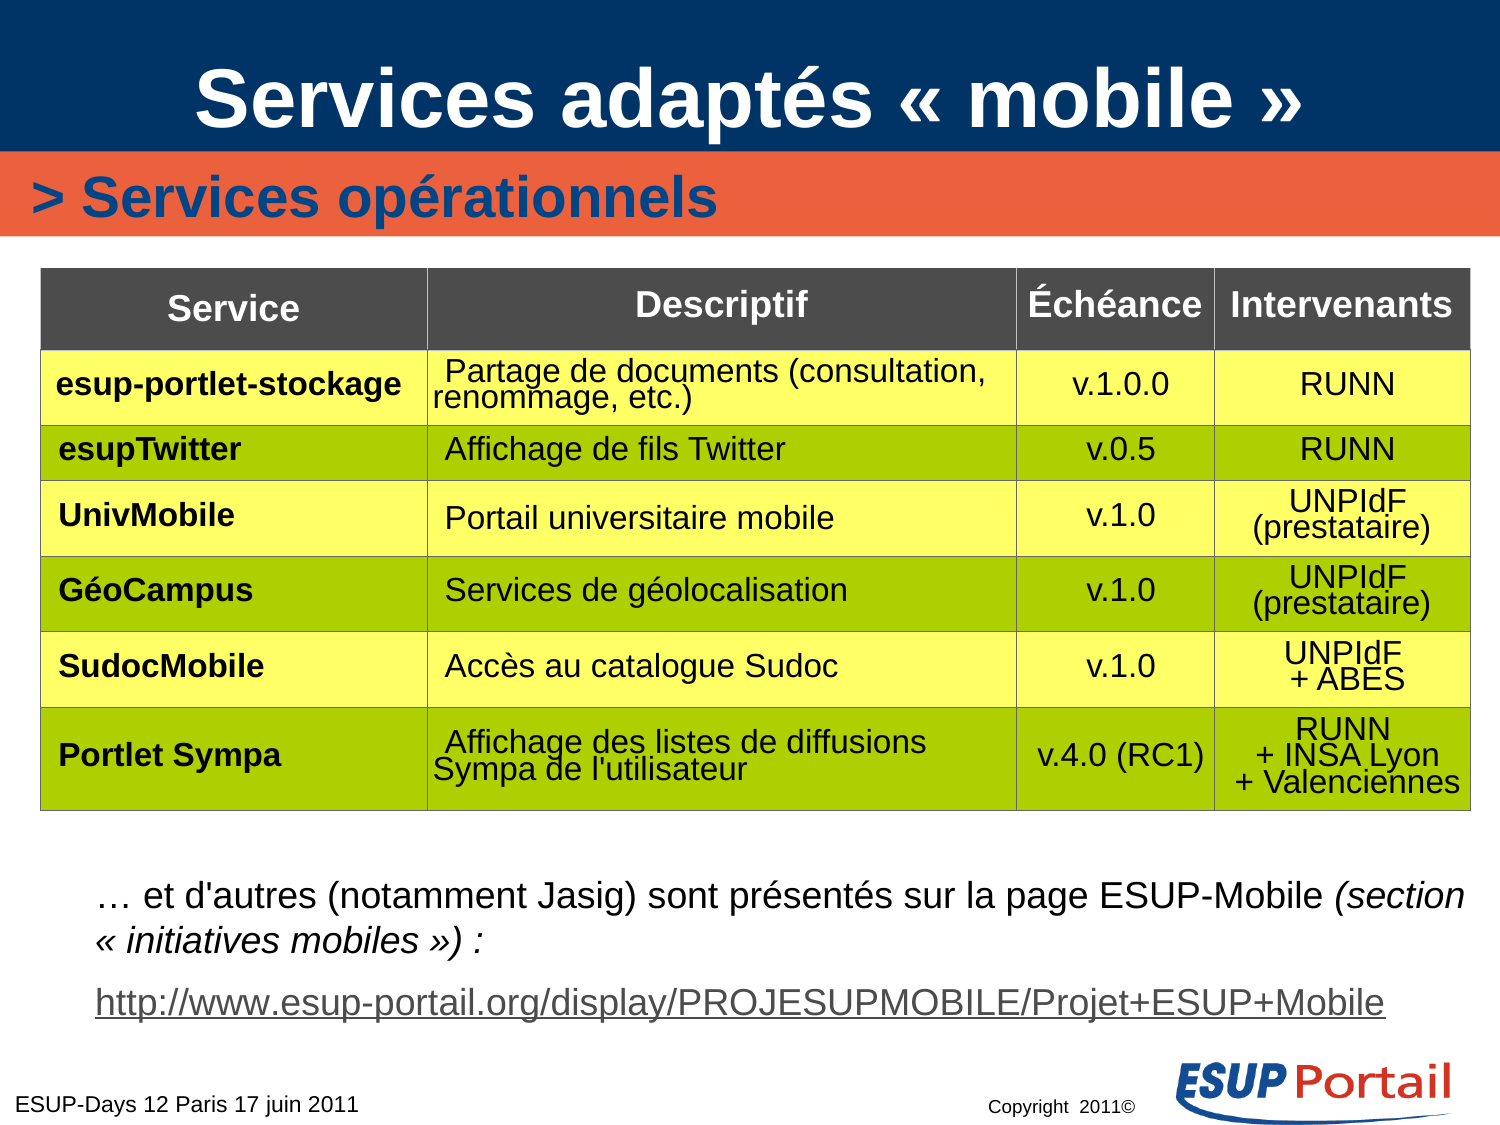

Services adaptés « mobile »
 > Services opérationnels
… et d'autres (notamment Jasig) sont présentés sur la page ESUP-Mobile (section « initiatives mobiles ») :
http://www.esup-portail.org/display/PROJESUPMOBILE/Projet+ESUP+Mobile
| Service | Descriptif | Échéance | Intervenants |
| --- | --- | --- | --- |
| esup-portlet-stockage | Partage de documents (consultation, renommage, etc.) | v.1.0.0 | RUNN |
| esupTwitter | Affichage de fils Twitter | v.0.5 | RUNN |
| UnivMobile | Portail universitaire mobile | v.1.0 | UNPIdF (prestataire) |
| GéoCampus | Services de géolocalisation | v.1.0 | UNPIdF (prestataire) |
| SudocMobile | Accès au catalogue Sudoc | v.1.0 | UNPIdF + ABES |
| Portlet Sympa | Affichage des listes de diffusions Sympa de l'utilisateur | v.4.0 (RC1) | RUNN + INSA Lyon + Valenciennes |
ESUP-Days 12 Paris 17 juin 2011